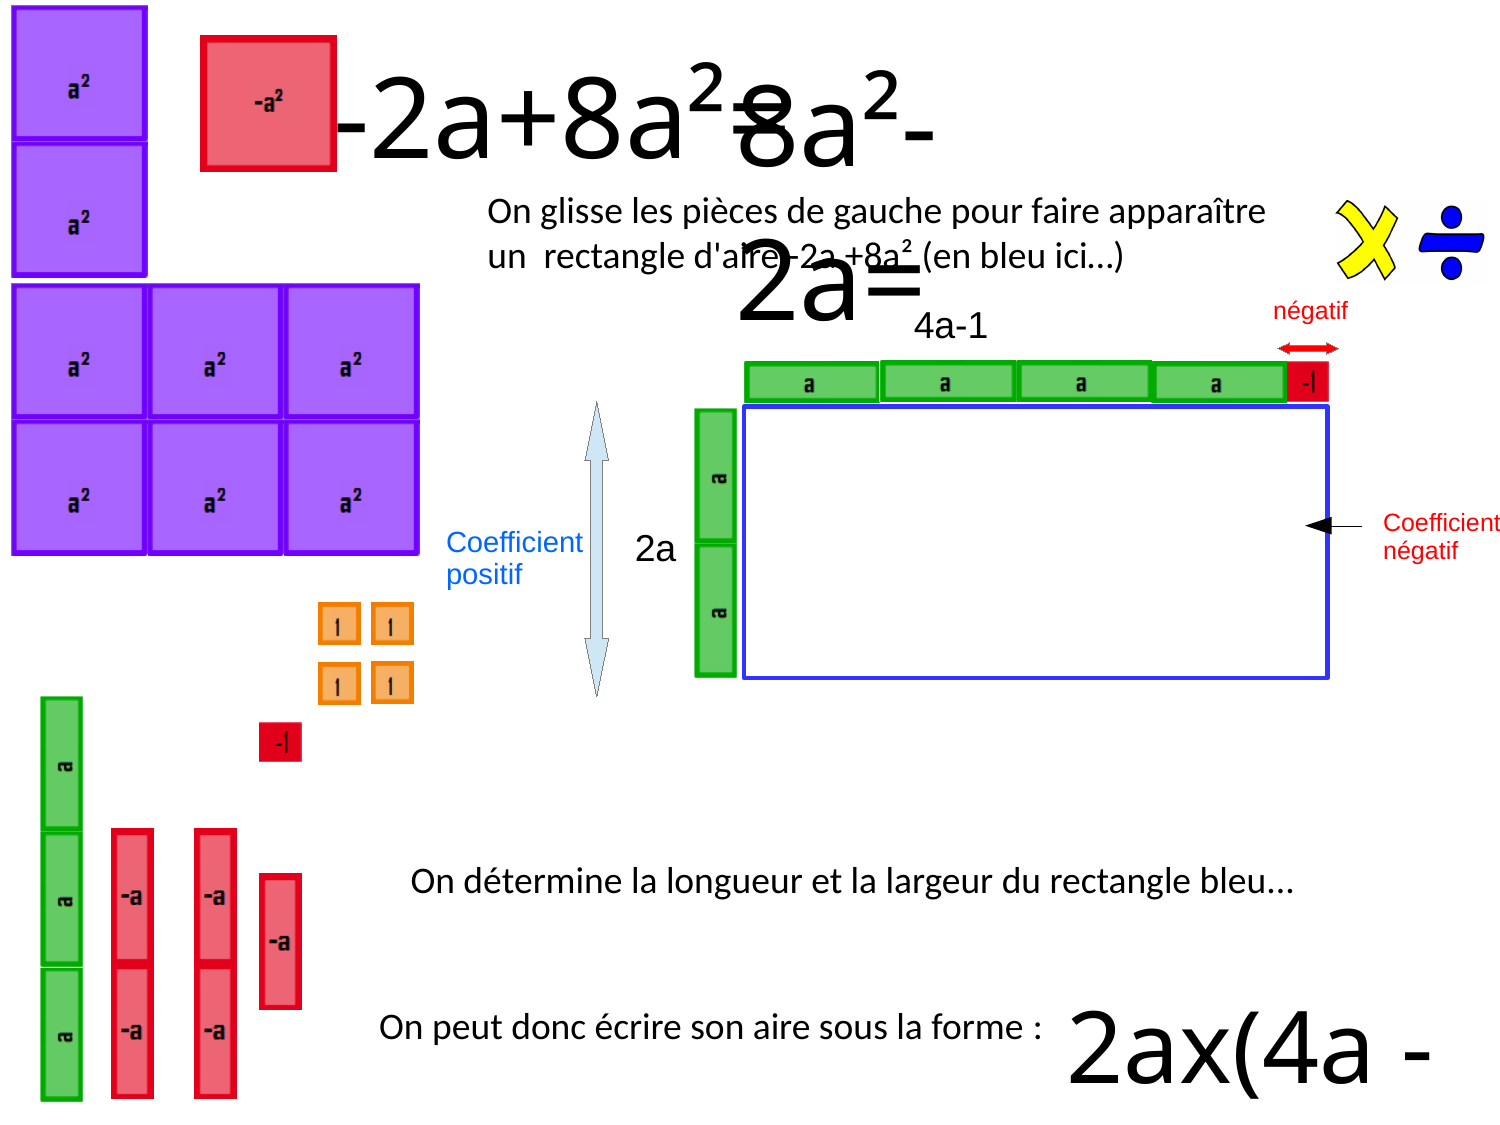

-2a+8a²=
8a²-2a=
On glisse les pièces de gauche pour faire apparaître
un rectangle d'aire -2a +8a² (en bleu ici…)
négatif
4a-1
Coefficient
positif
Coefficient
négatif
2a
On détermine la longueur et la largeur du rectangle bleu...
2ax(4a -1)
On peut donc écrire son aire sous la forme :